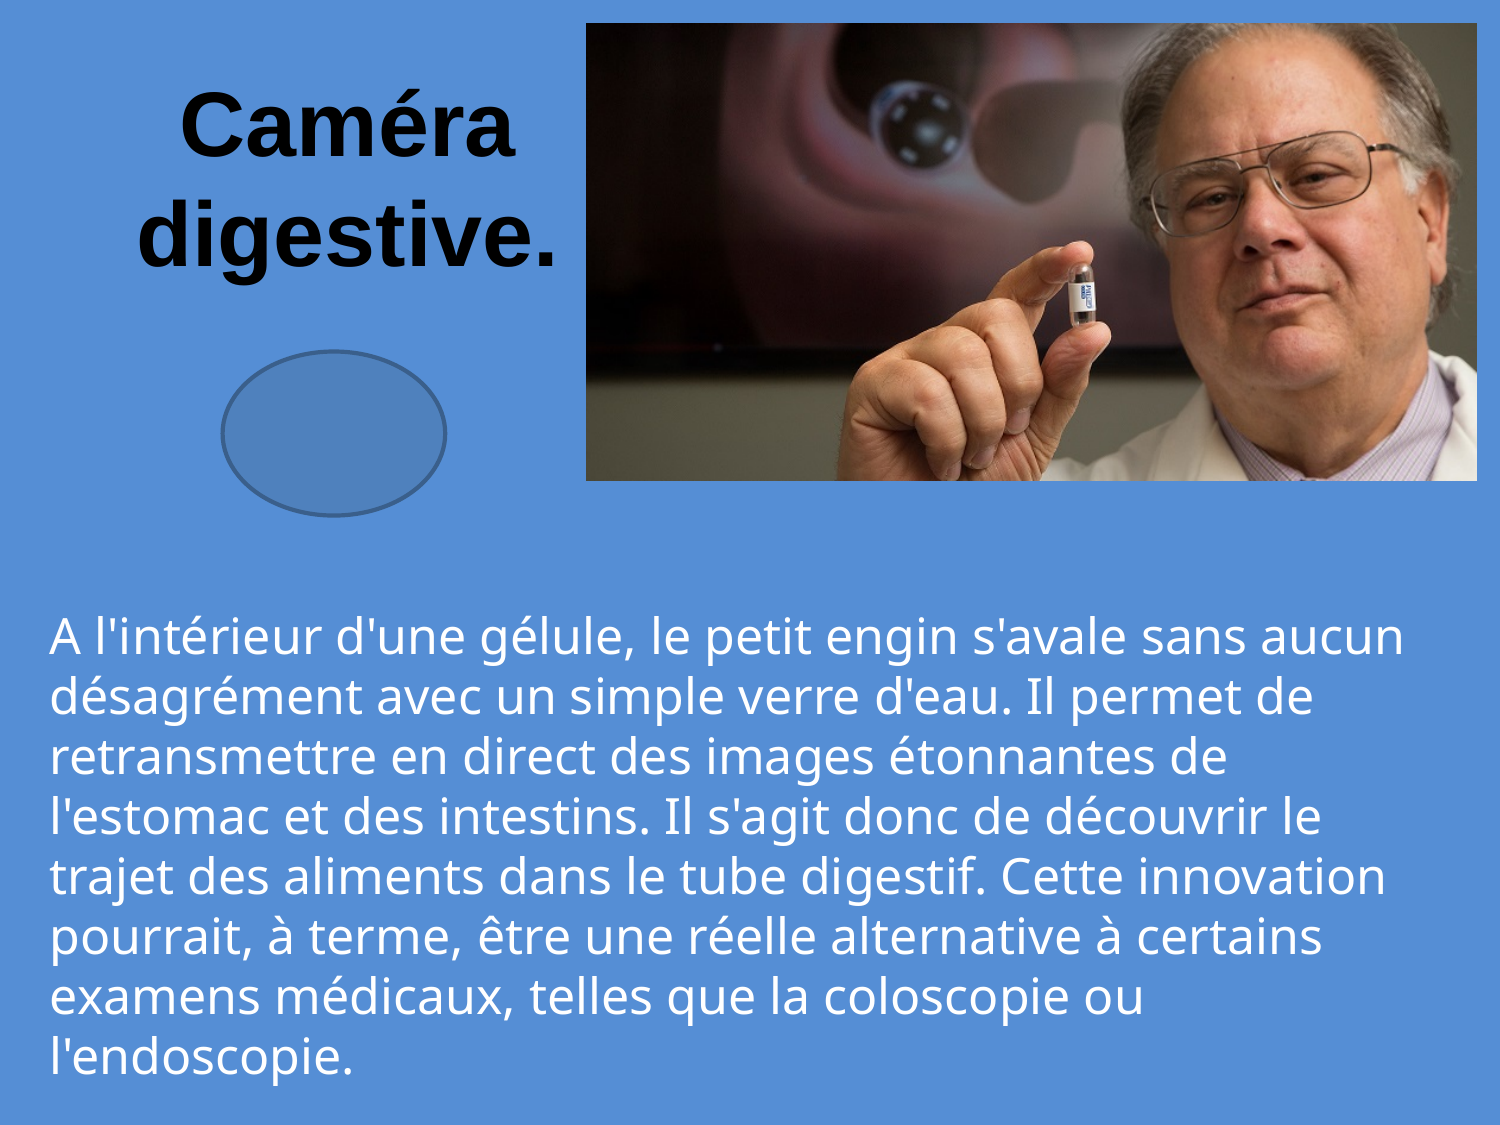

# Caméra digestive.
A l'intérieur d'une gélule, le petit engin s'avale sans aucun désagrément avec un simple verre d'eau. Il permet de retransmettre en direct des images étonnantes de l'estomac et des intestins. Il s'agit donc de découvrir le trajet des aliments dans le tube digestif. Cette innovation pourrait, à terme, être une réelle alternative à certains examens médicaux, telles que la coloscopie ou l'endoscopie.